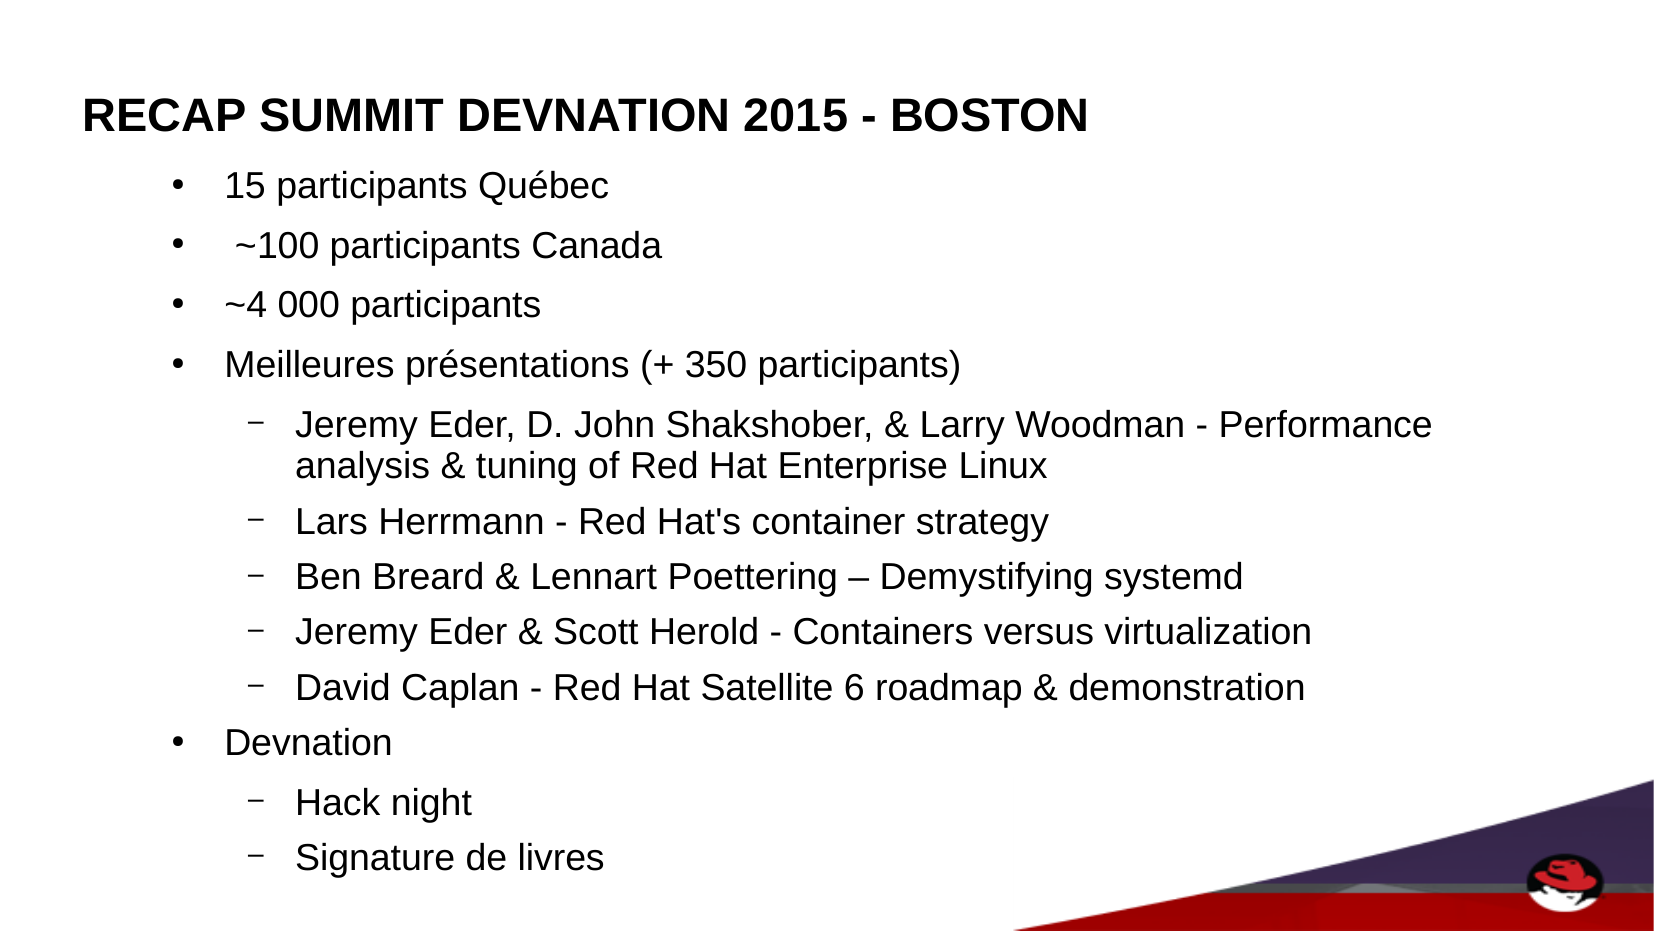

# RECAP SUMMIT DEVNATION 2015 - BOSTON
15 participants Québec
 ~100 participants Canada
~4 000 participants
Meilleures présentations (+ 350 participants)
Jeremy Eder, D. John Shakshober, & Larry Woodman - Performance analysis & tuning of Red Hat Enterprise Linux
Lars Herrmann - Red Hat's container strategy
Ben Breard & Lennart Poettering – Demystifying systemd
Jeremy Eder & Scott Herold - Containers versus virtualization
David Caplan - Red Hat Satellite 6 roadmap & demonstration
Devnation
Hack night
Signature de livres